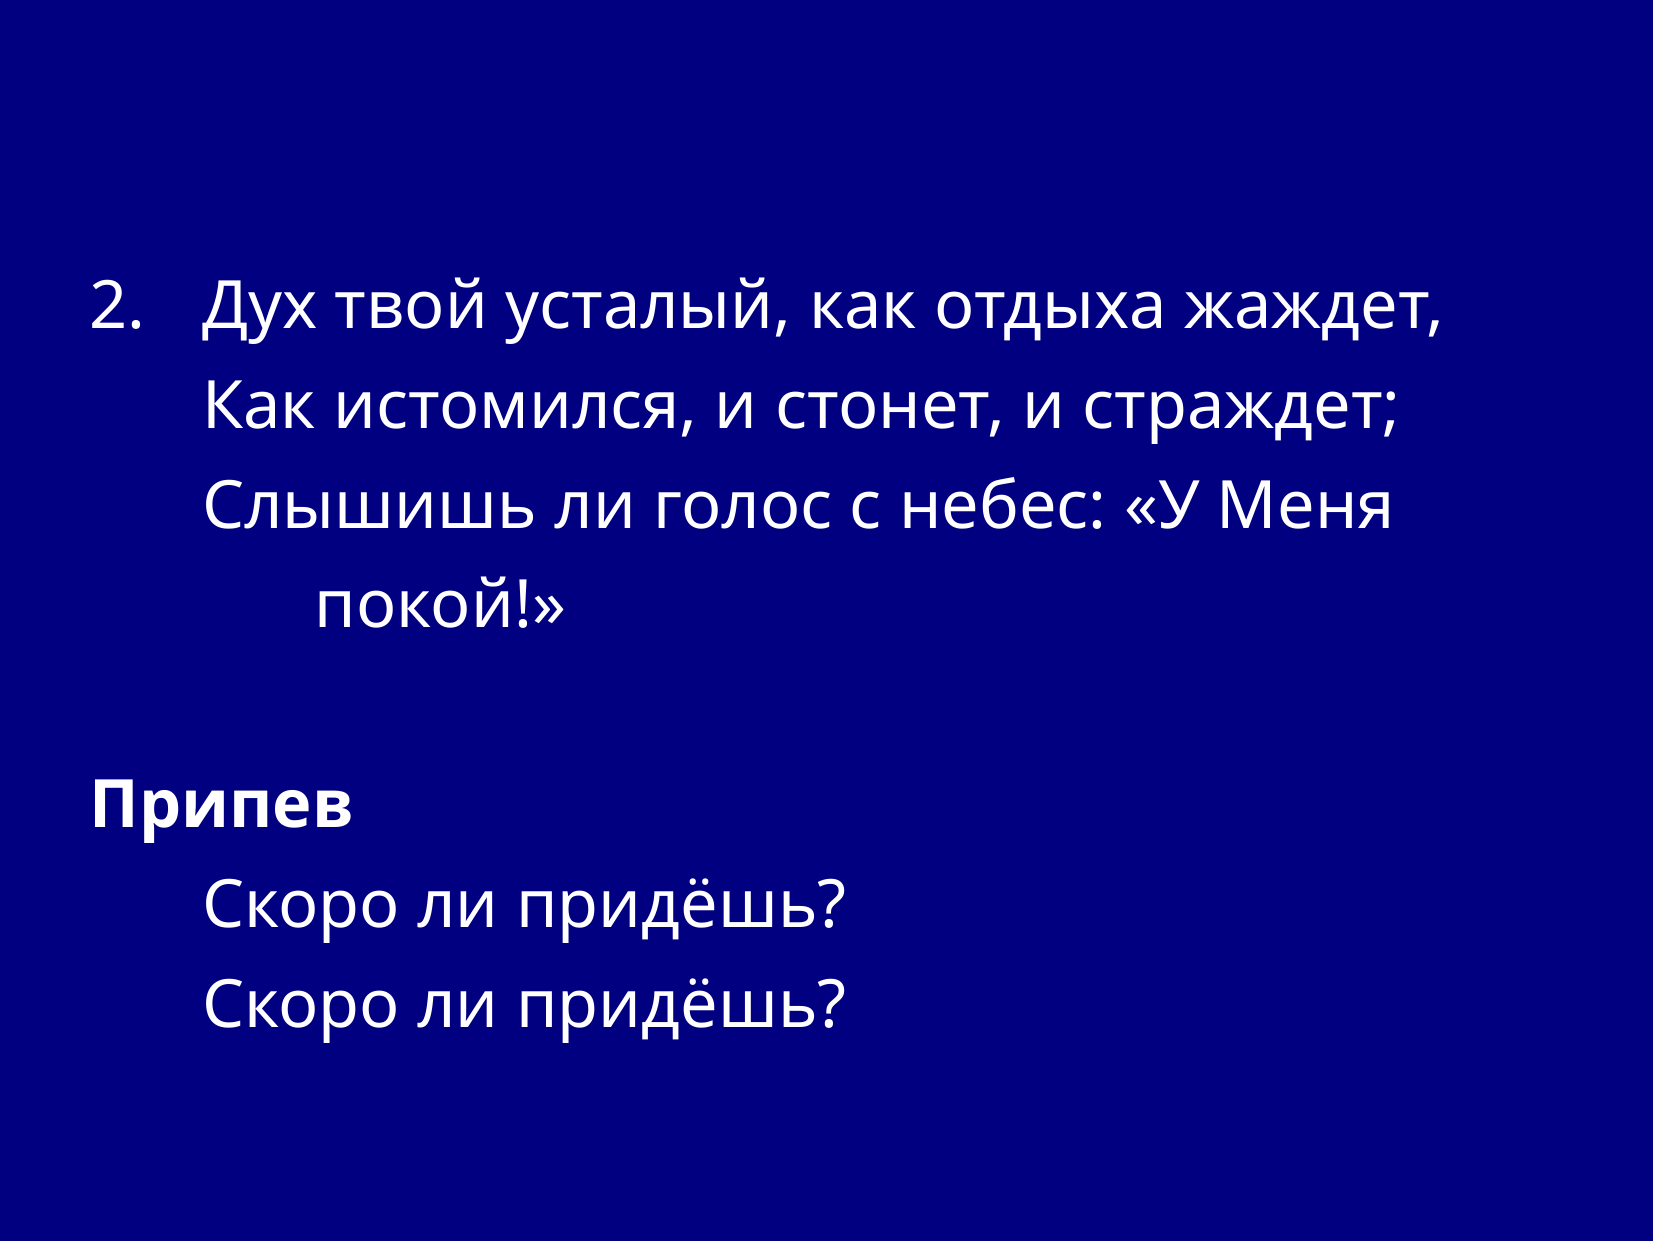

2.	Дух твой усталый, как отдыха жаждет,
	Как истомился, и стонет, и страждет;
	Слышишь ли голос с небес: «У Меня
		покой!»
Припев
	Скоро ли придёшь?
	Скоро ли придёшь?